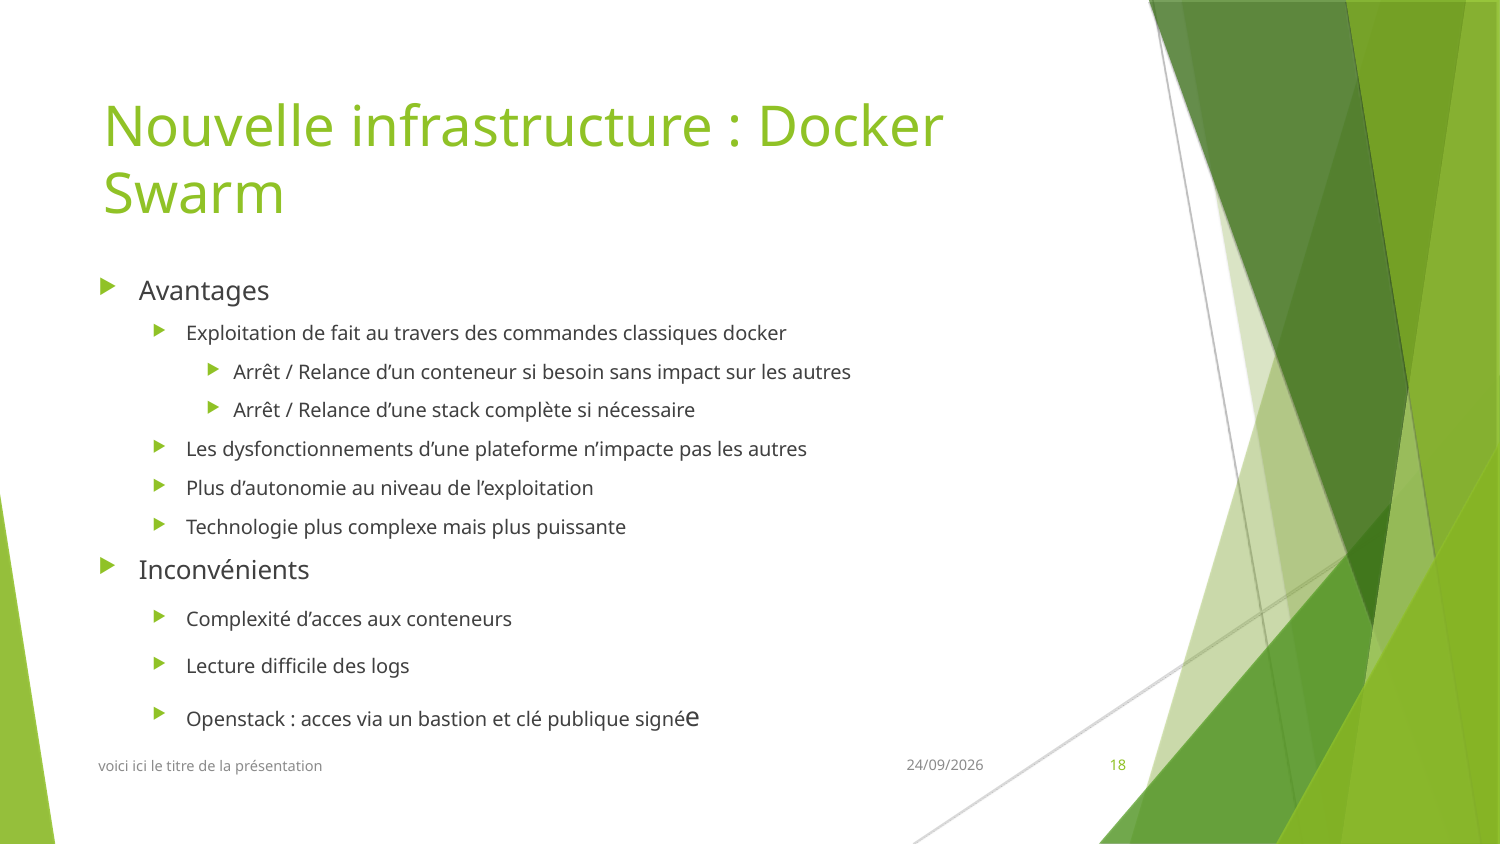

# Nouvelle infrastructure : Docker Swarm
Avantages
Exploitation de fait au travers des commandes classiques docker
Arrêt / Relance d’un conteneur si besoin sans impact sur les autres
Arrêt / Relance d’une stack complète si nécessaire
Les dysfonctionnements d’une plateforme n’impacte pas les autres
Plus d’autonomie au niveau de l’exploitation
Technologie plus complexe mais plus puissante
Inconvénients
Complexité d’acces aux conteneurs
Lecture difficile des logs
Openstack : acces via un bastion et clé publique signée
voici ici le titre de la présentation